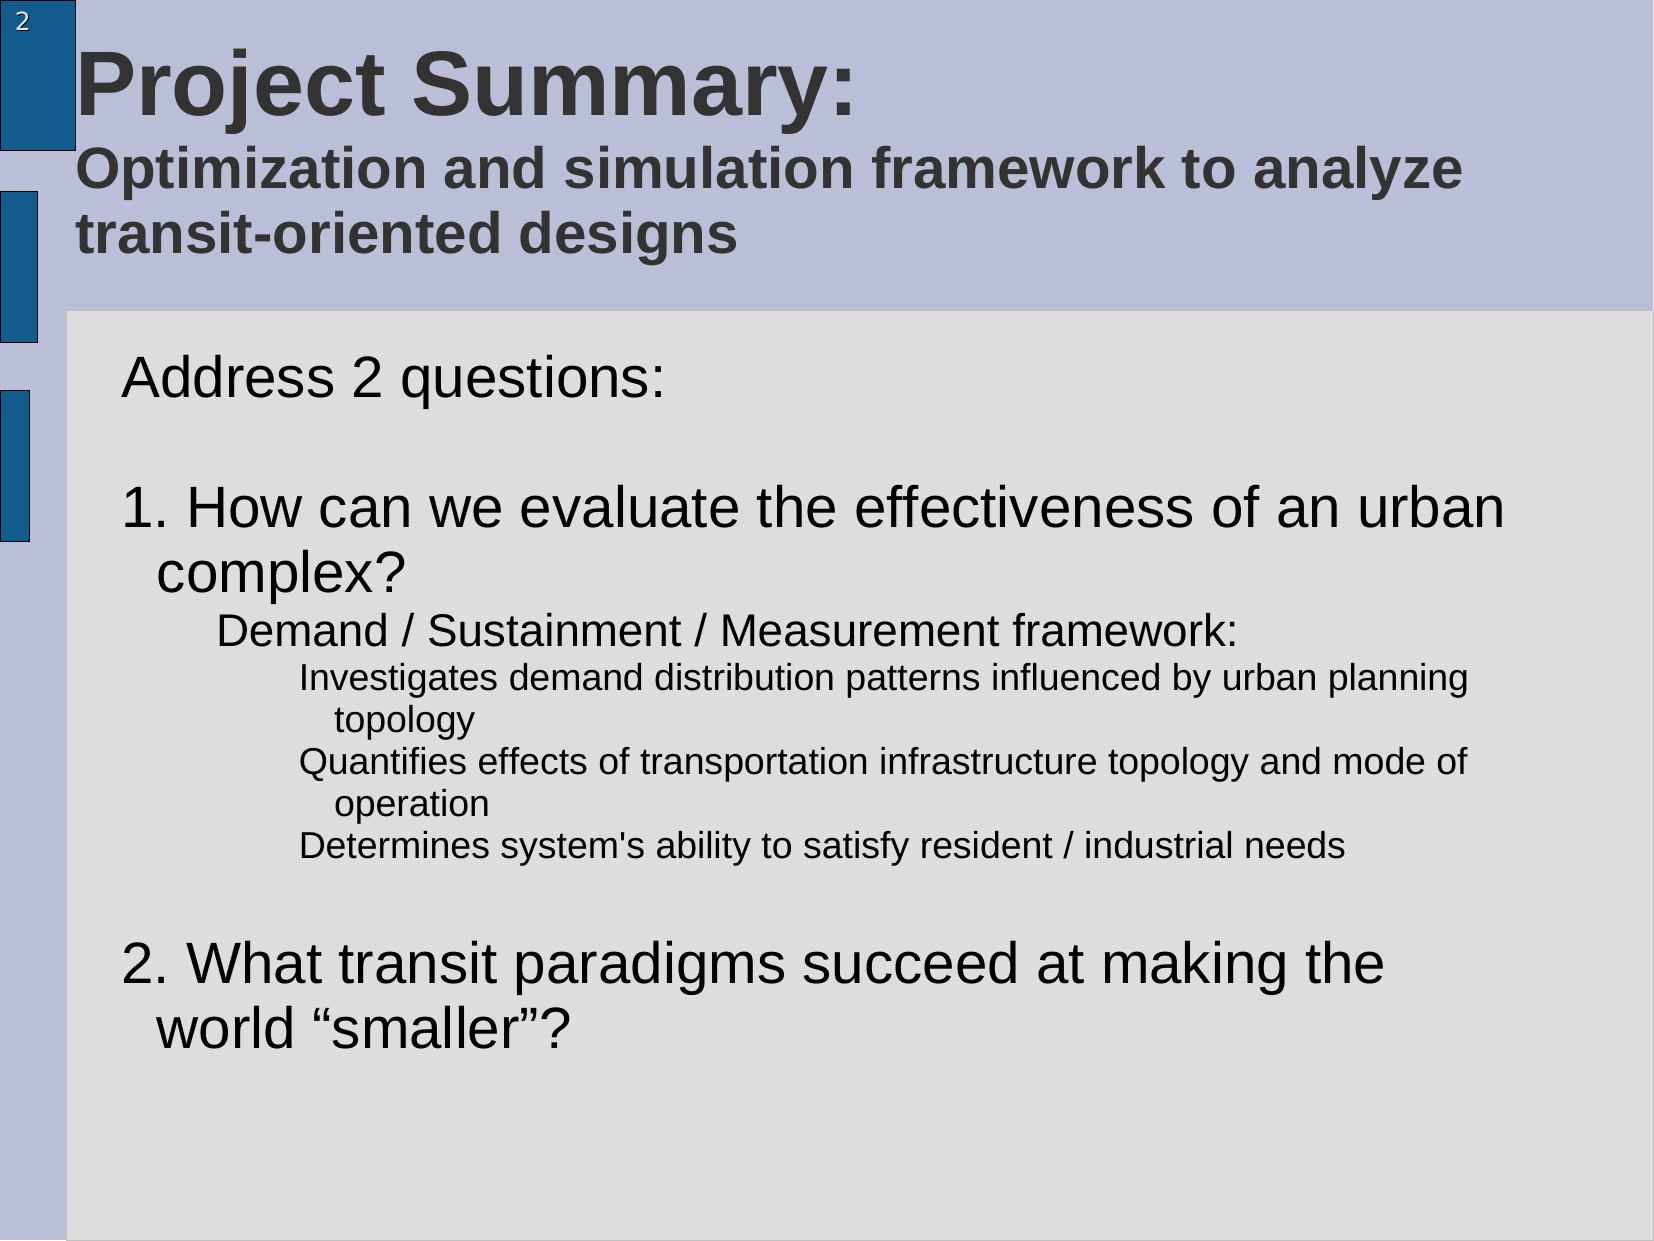

# Project Summary: Optimization and simulation framework to analyze transit-oriented designs
Address 2 questions:
1. How can we evaluate the effectiveness of an urban complex?
Demand / Sustainment / Measurement framework:
Investigates demand distribution patterns influenced by urban planning topology
Quantifies effects of transportation infrastructure topology and mode of operation
Determines system's ability to satisfy resident / industrial needs
2. What transit paradigms succeed at making the world “smaller”?